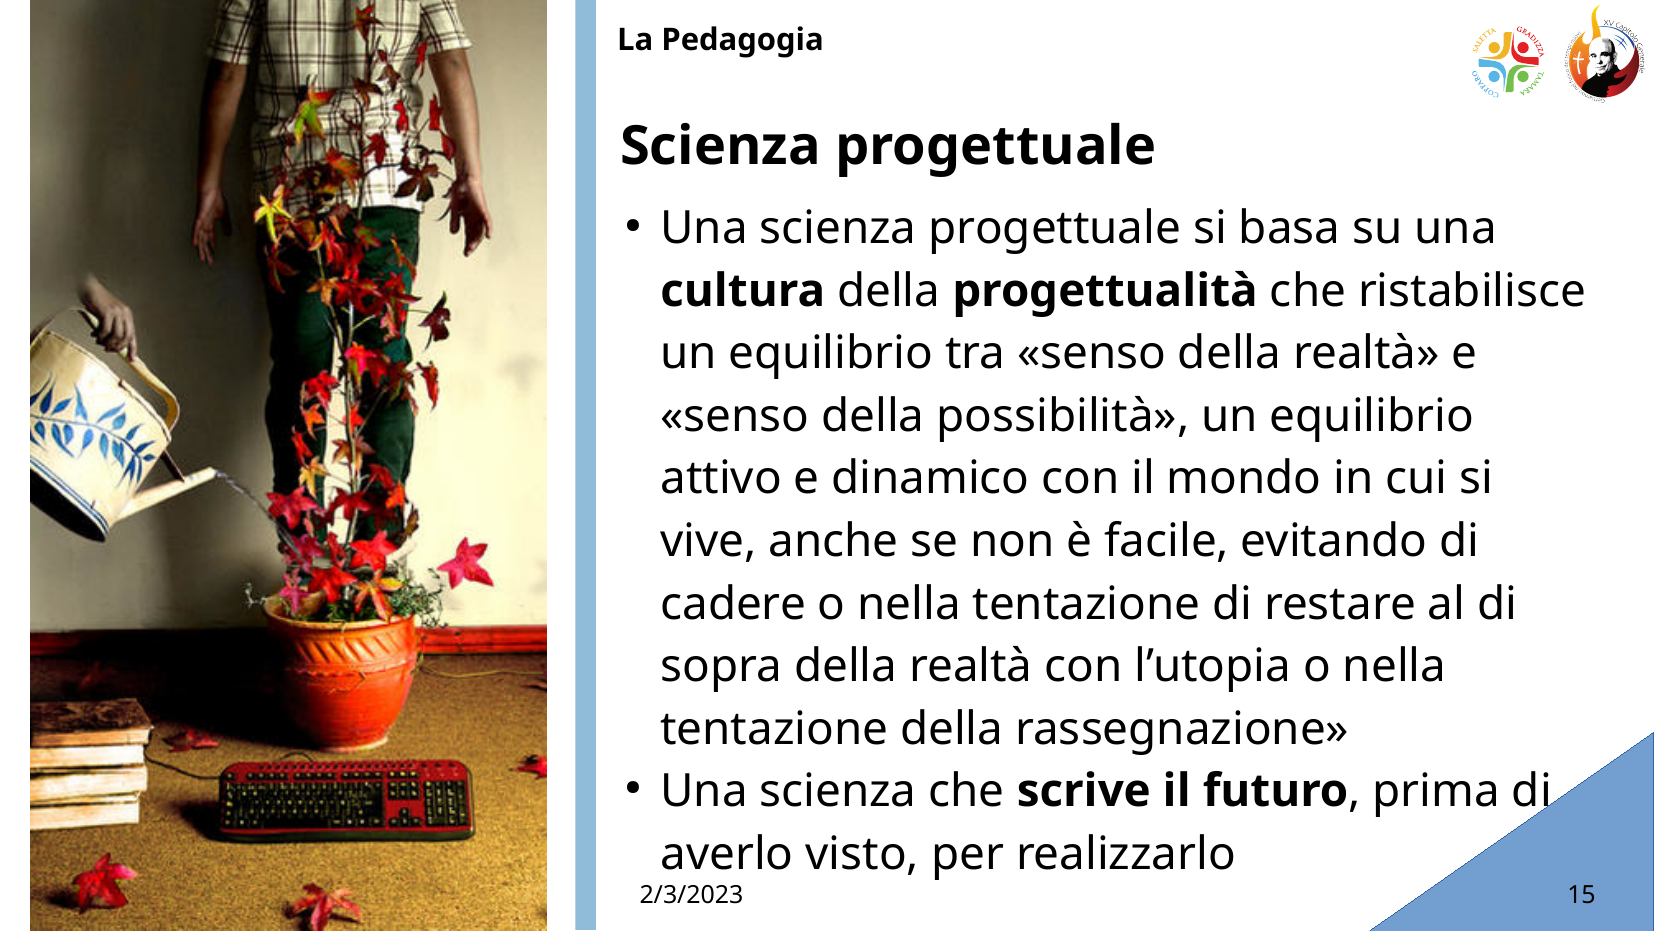

La Pedagogia
Scienza progettuale
# Una scienza progettuale si basa su una cultura della progettualità che ristabilisce un equilibrio tra «senso della realtà» e «senso della possibilità», un equilibrio attivo e dinamico con il mondo in cui si vive, anche se non è facile, evitando di cadere o nella tentazione di restare al di sopra della realtà con l’utopia o nella tentazione della rassegnazione»
Una scienza che scrive il futuro, prima di averlo visto, per realizzarlo